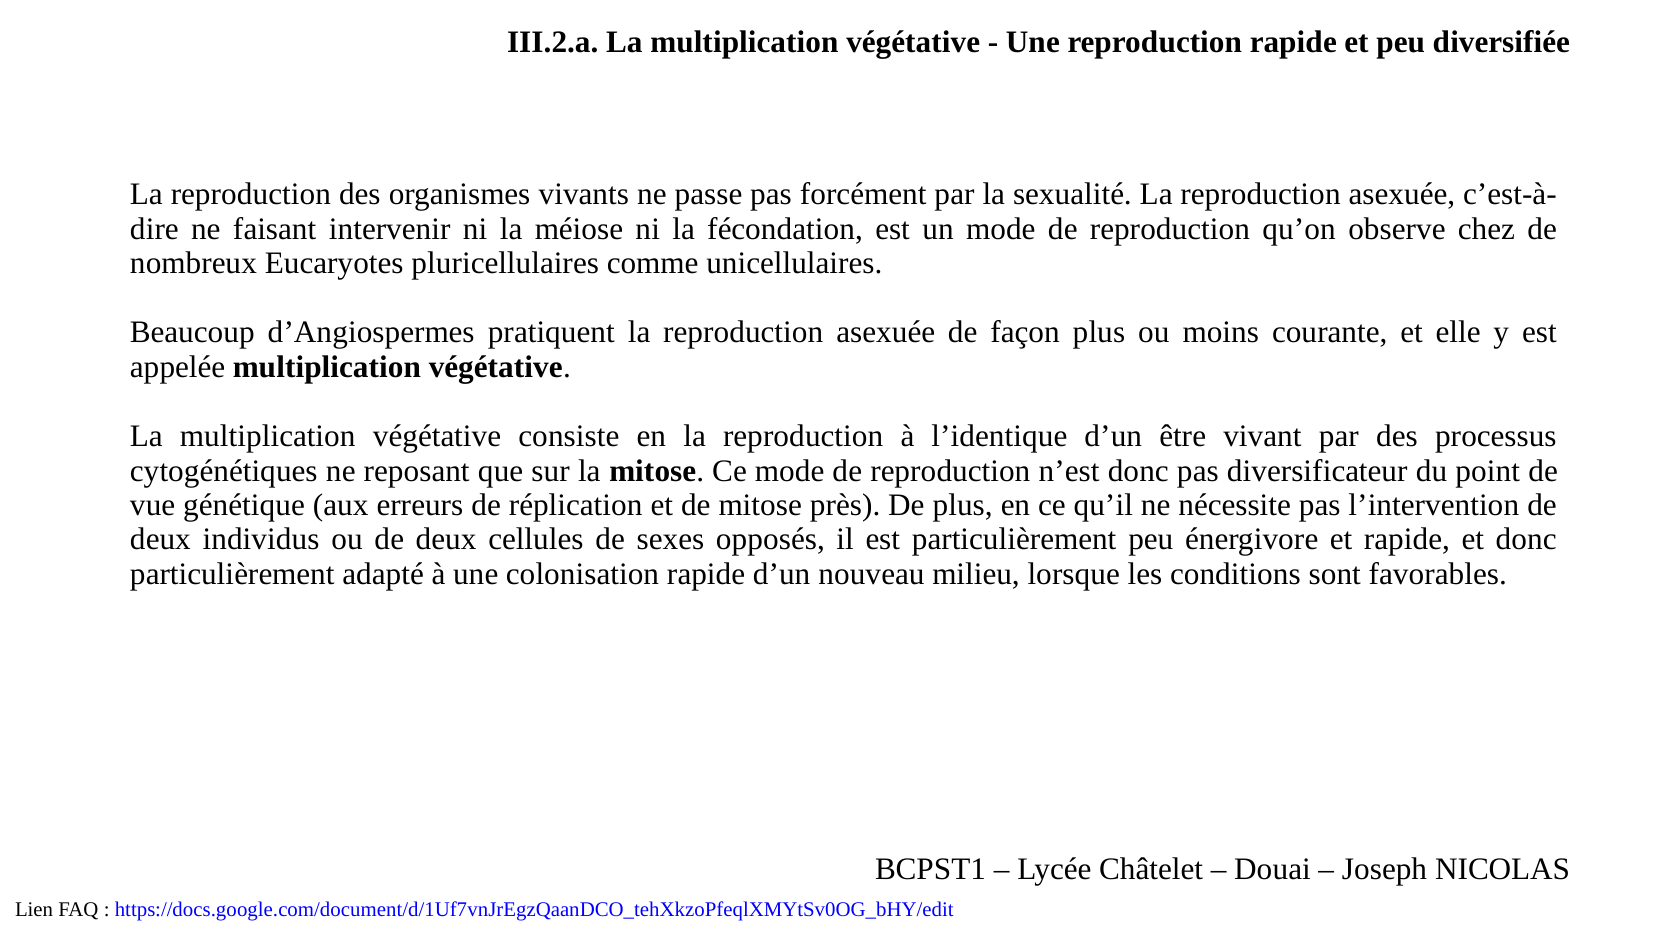

III.2.a. La multiplication végétative - Une reproduction rapide et peu diversifiée
La reproduction des organismes vivants ne passe pas forcément par la sexualité. La reproduction asexuée, c’est-à-dire ne faisant intervenir ni la méiose ni la fécondation, est un mode de reproduction qu’on observe chez de nombreux Eucaryotes pluricellulaires comme unicellulaires.
Beaucoup d’Angiospermes pratiquent la reproduction asexuée de façon plus ou moins courante, et elle y est appelée multiplication végétative.
La multiplication végétative consiste en la reproduction à l’identique d’un être vivant par des processus cytogénétiques ne reposant que sur la mitose. Ce mode de reproduction n’est donc pas diversificateur du point de vue génétique (aux erreurs de réplication et de mitose près). De plus, en ce qu’il ne nécessite pas l’intervention de deux individus ou de deux cellules de sexes opposés, il est particulièrement peu énergivore et rapide, et donc particulièrement adapté à une colonisation rapide d’un nouveau milieu, lorsque les conditions sont favorables.
BCPST1 – Lycée Châtelet – Douai – Joseph NICOLAS
Lien FAQ : https://docs.google.com/document/d/1Uf7vnJrEgzQaanDCO_tehXkzoPfeqlXMYtSv0OG_bHY/edit